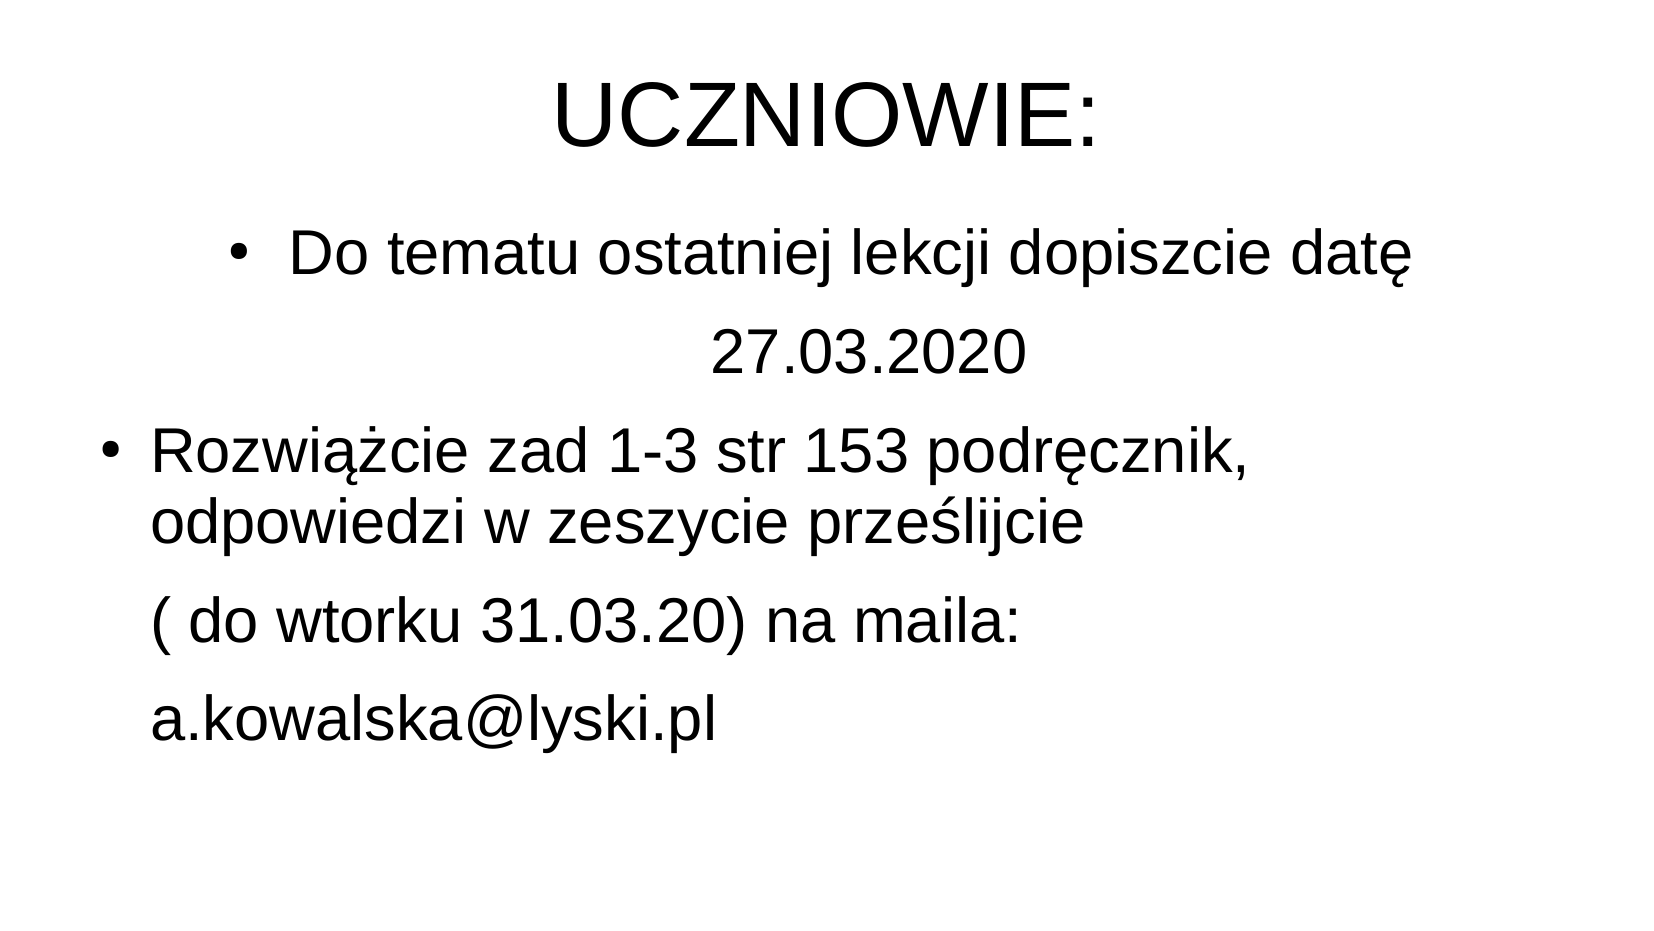

# UCZNIOWIE:
Do tematu ostatniej lekcji dopiszcie datę
 27.03.2020
Rozwiążcie zad 1-3 str 153 podręcznik, odpowiedzi w zeszycie prześlijcie
( do wtorku 31.03.20) na maila:
a.kowalska@lyski.pl